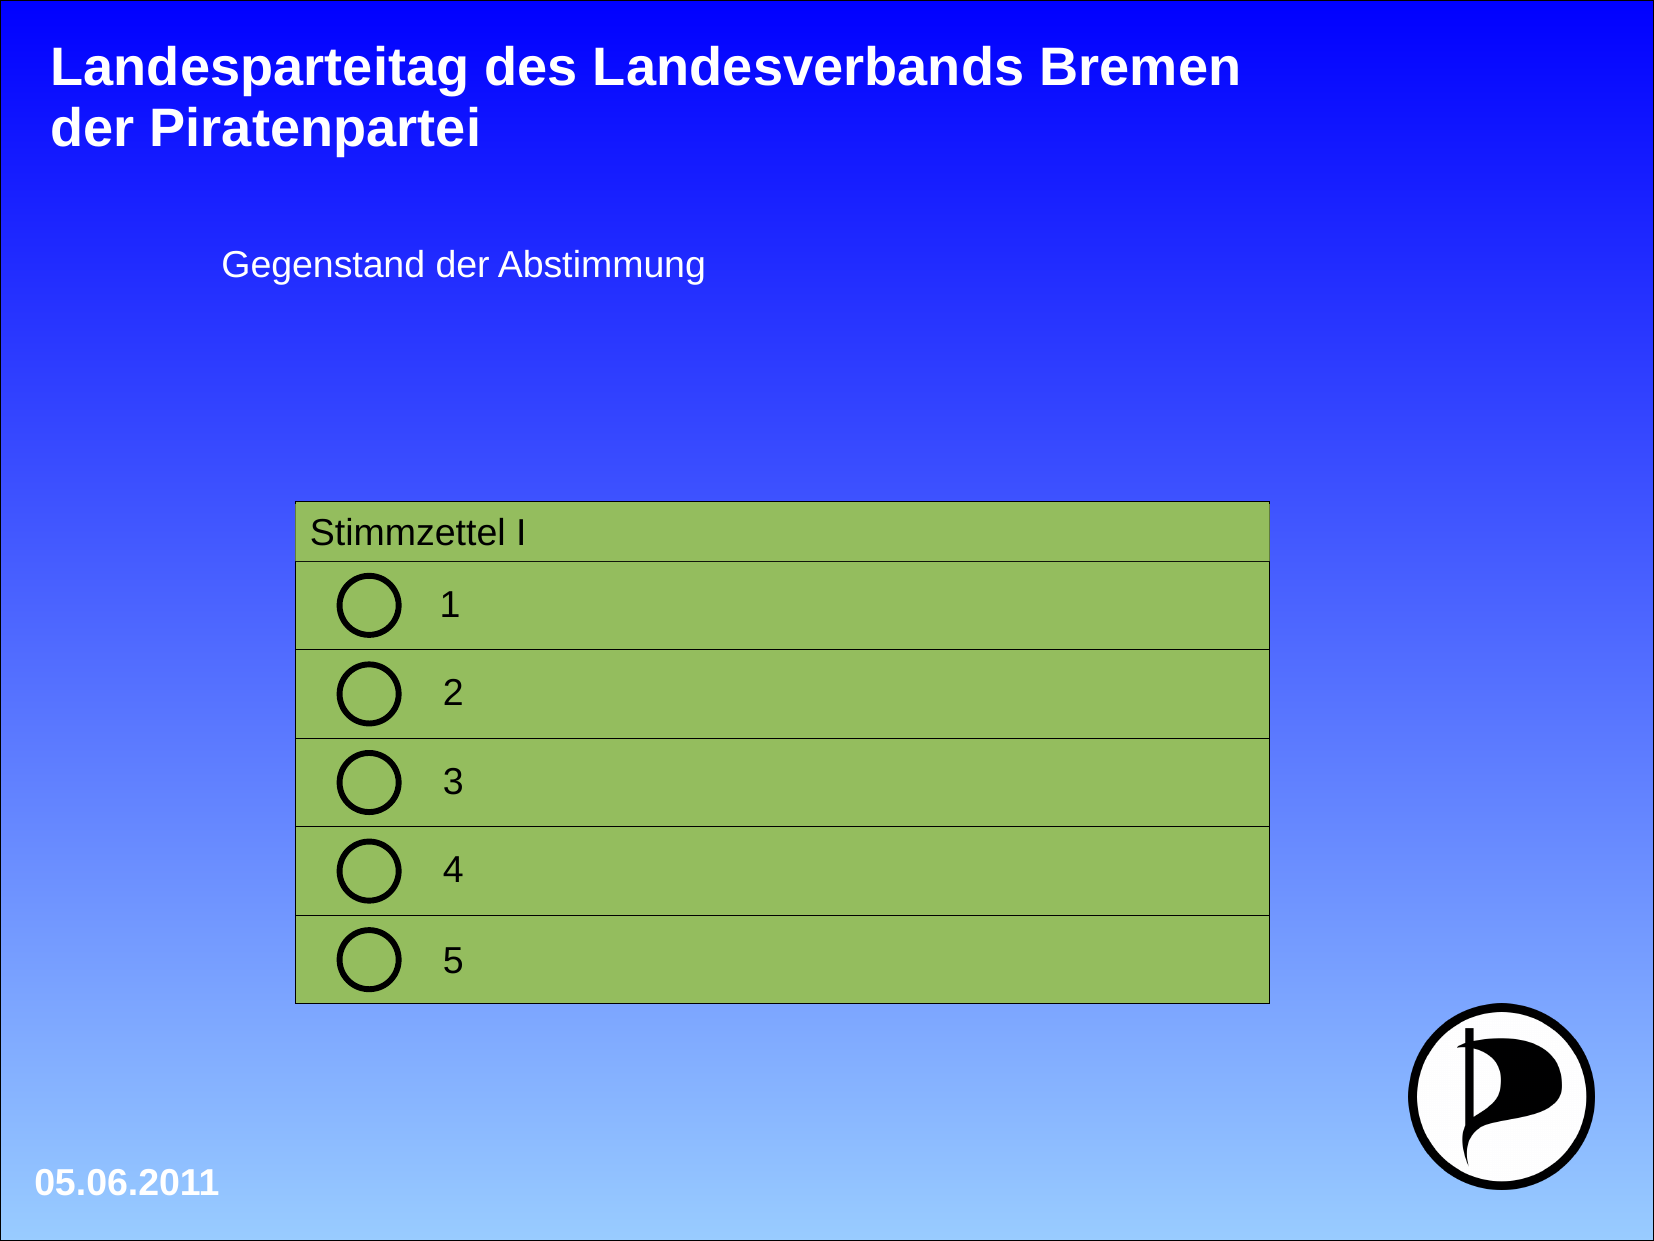

Gegenstand der Abstimmung
Stimmzettel I
1
2
3
4
5